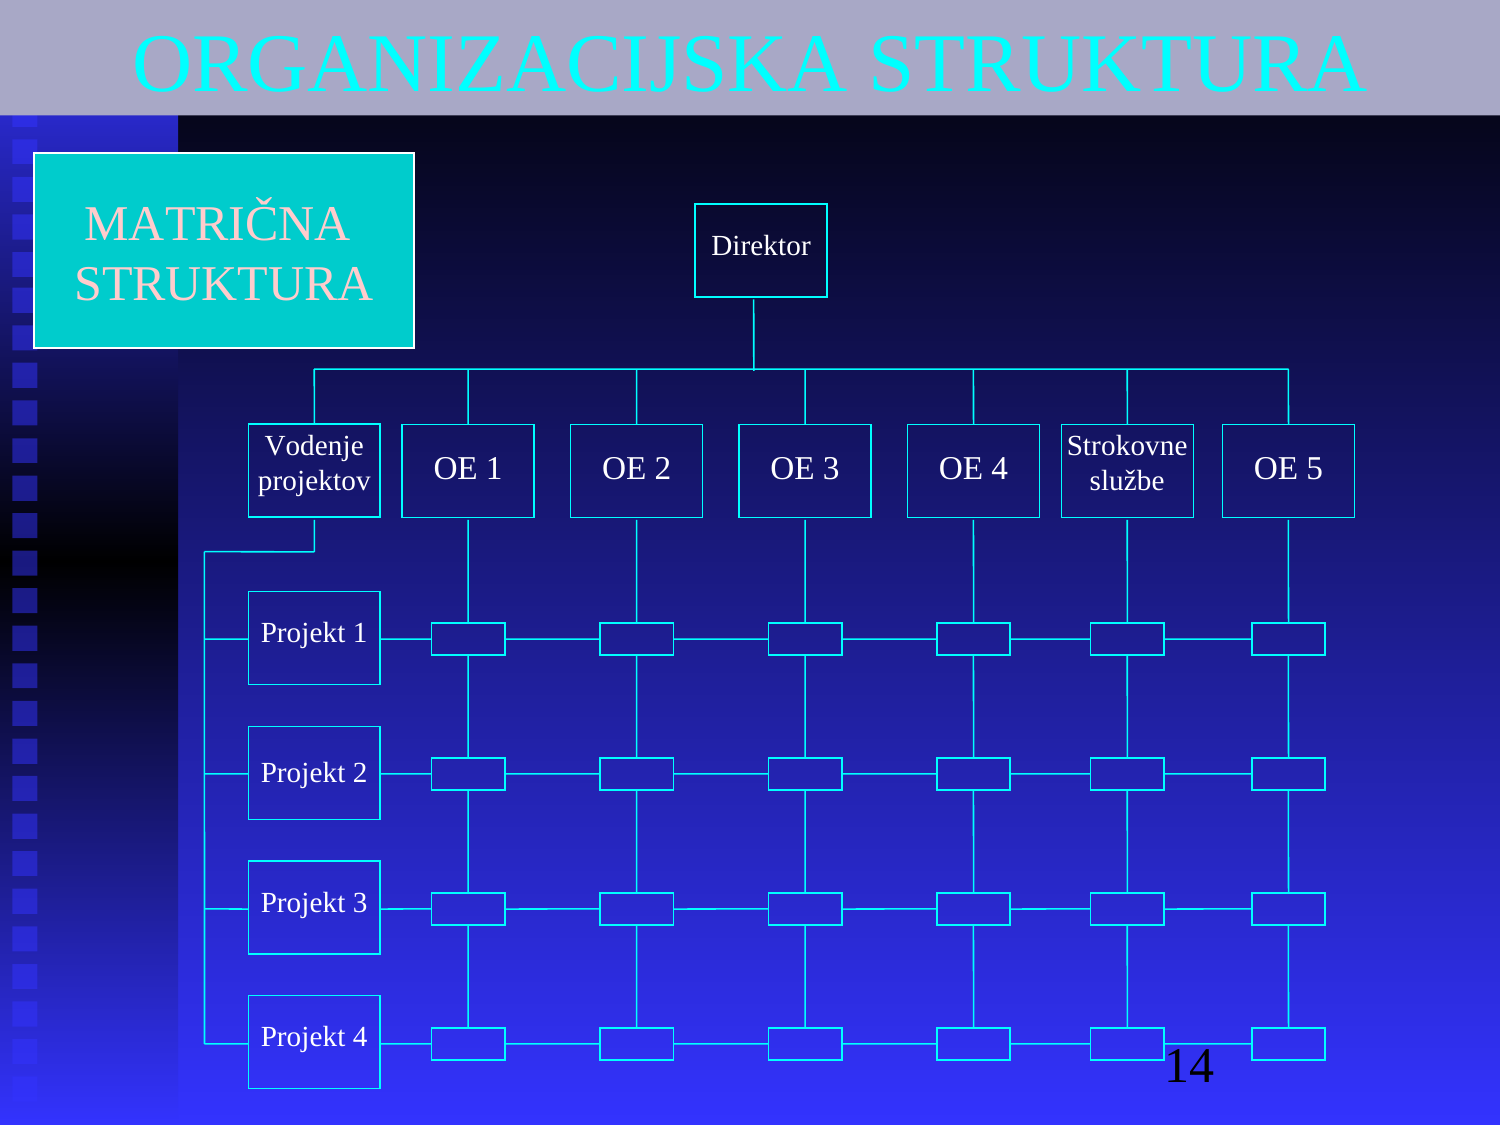

ORGANIZACIJSKA STRUKTURA
MATRIČNA
STRUKTURA
Direktor
Vodenje projektov
OE 1
OE 2
OE 3
OE 4
Strokovne
službe
OE 5
Projekt 1
Projekt 2
Projekt 3
Projekt 4
14